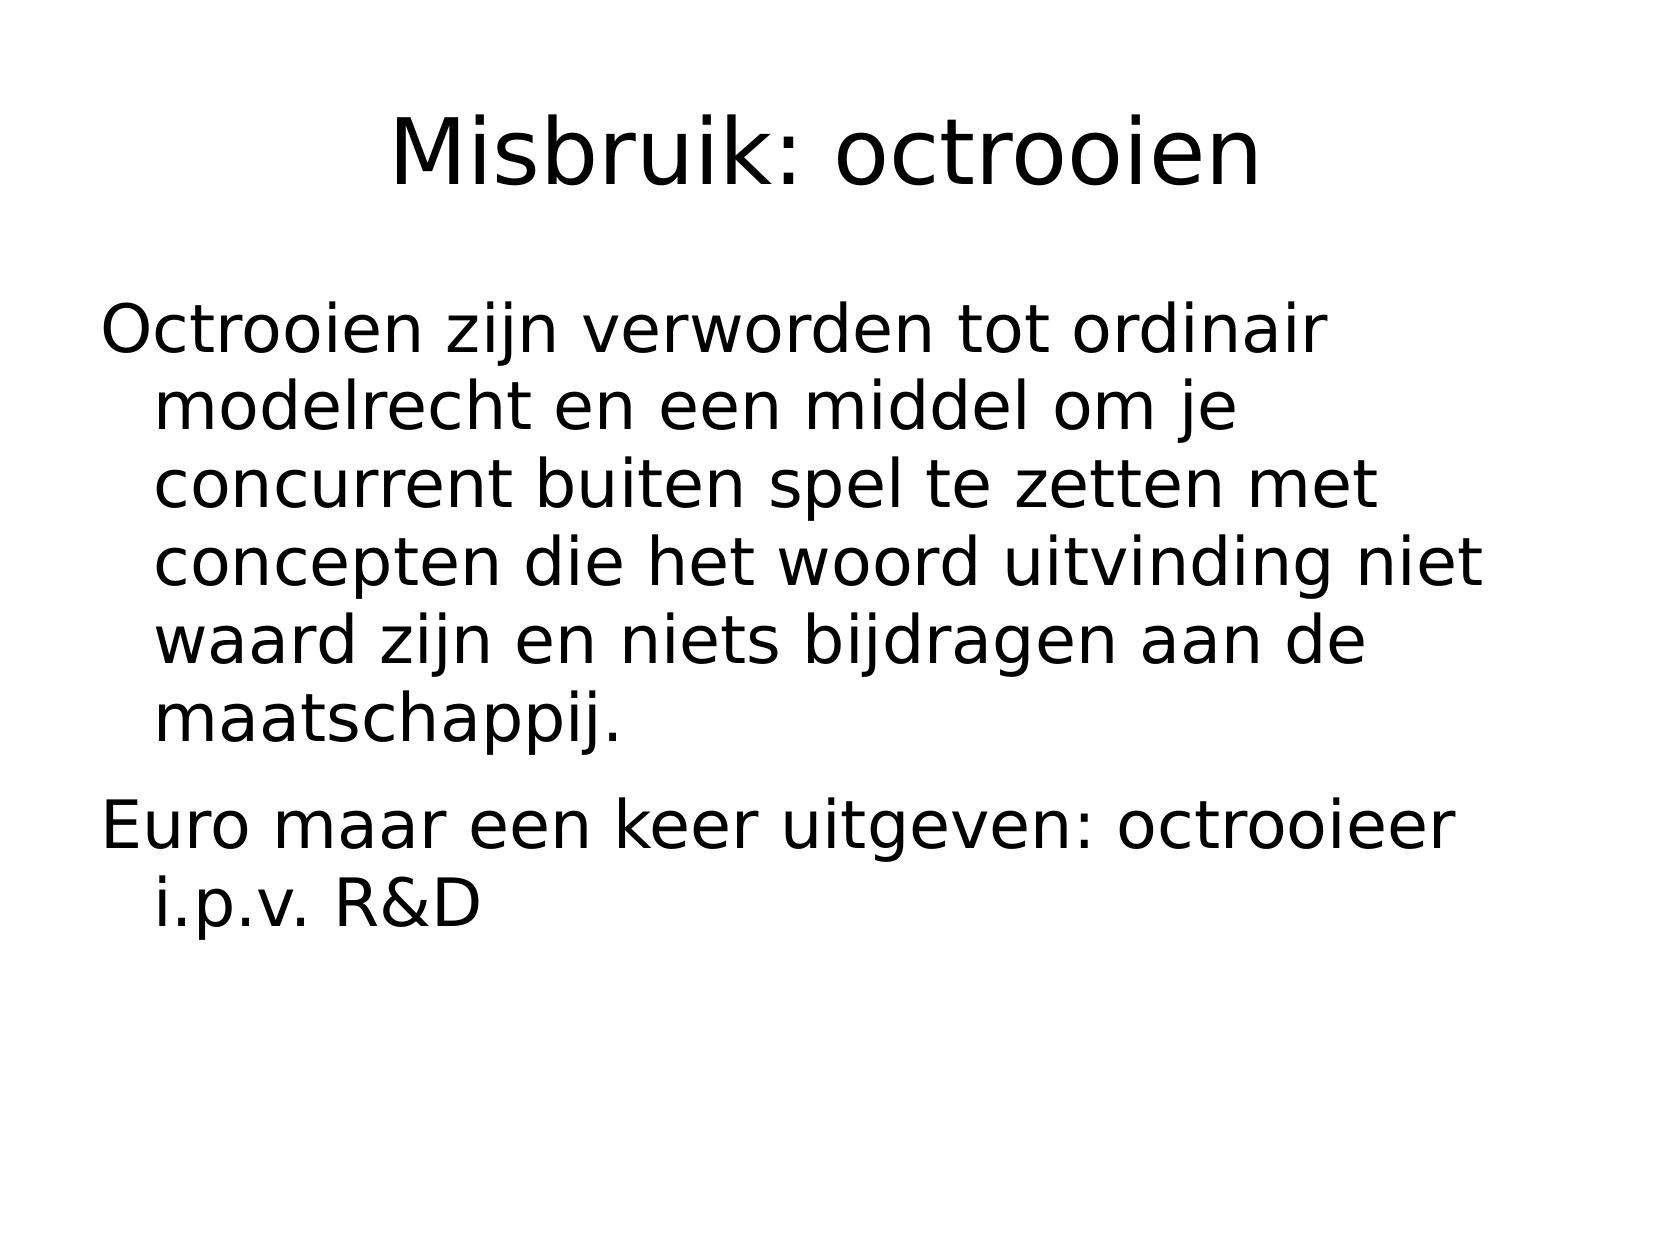

# Misbruik: octrooien
Octrooien zijn verworden tot ordinair modelrecht en een middel om je concurrent buiten spel te zetten met concepten die het woord uitvinding niet waard zijn en niets bijdragen aan de maatschappij.
Euro maar een keer uitgeven: octrooieer i.p.v. R&D